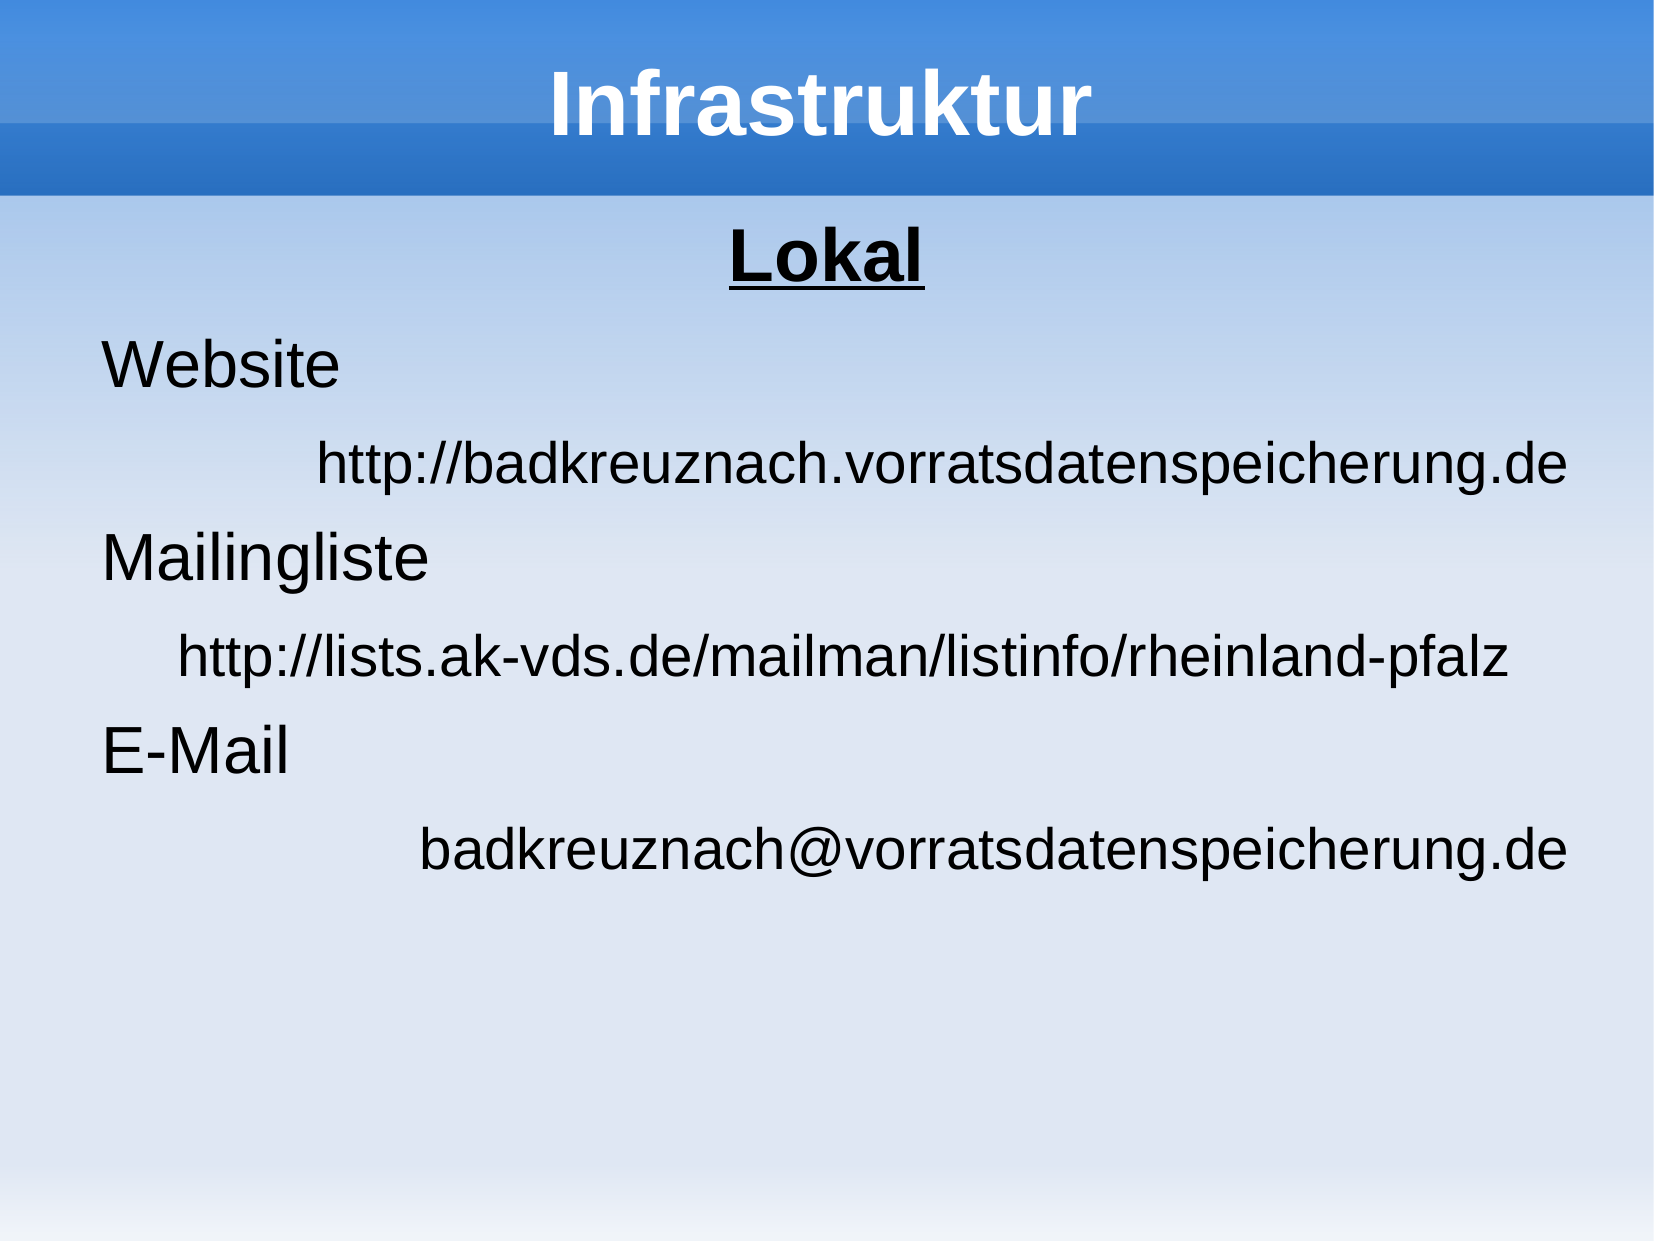

# Infrastruktur
Lokal
 Website
http://badkreuznach.vorratsdatenspeicherung.de
 Mailingliste
http://lists.ak-vds.de/mailman/listinfo/rheinland-pfalz
 E-Mail
badkreuznach@vorratsdatenspeicherung.de